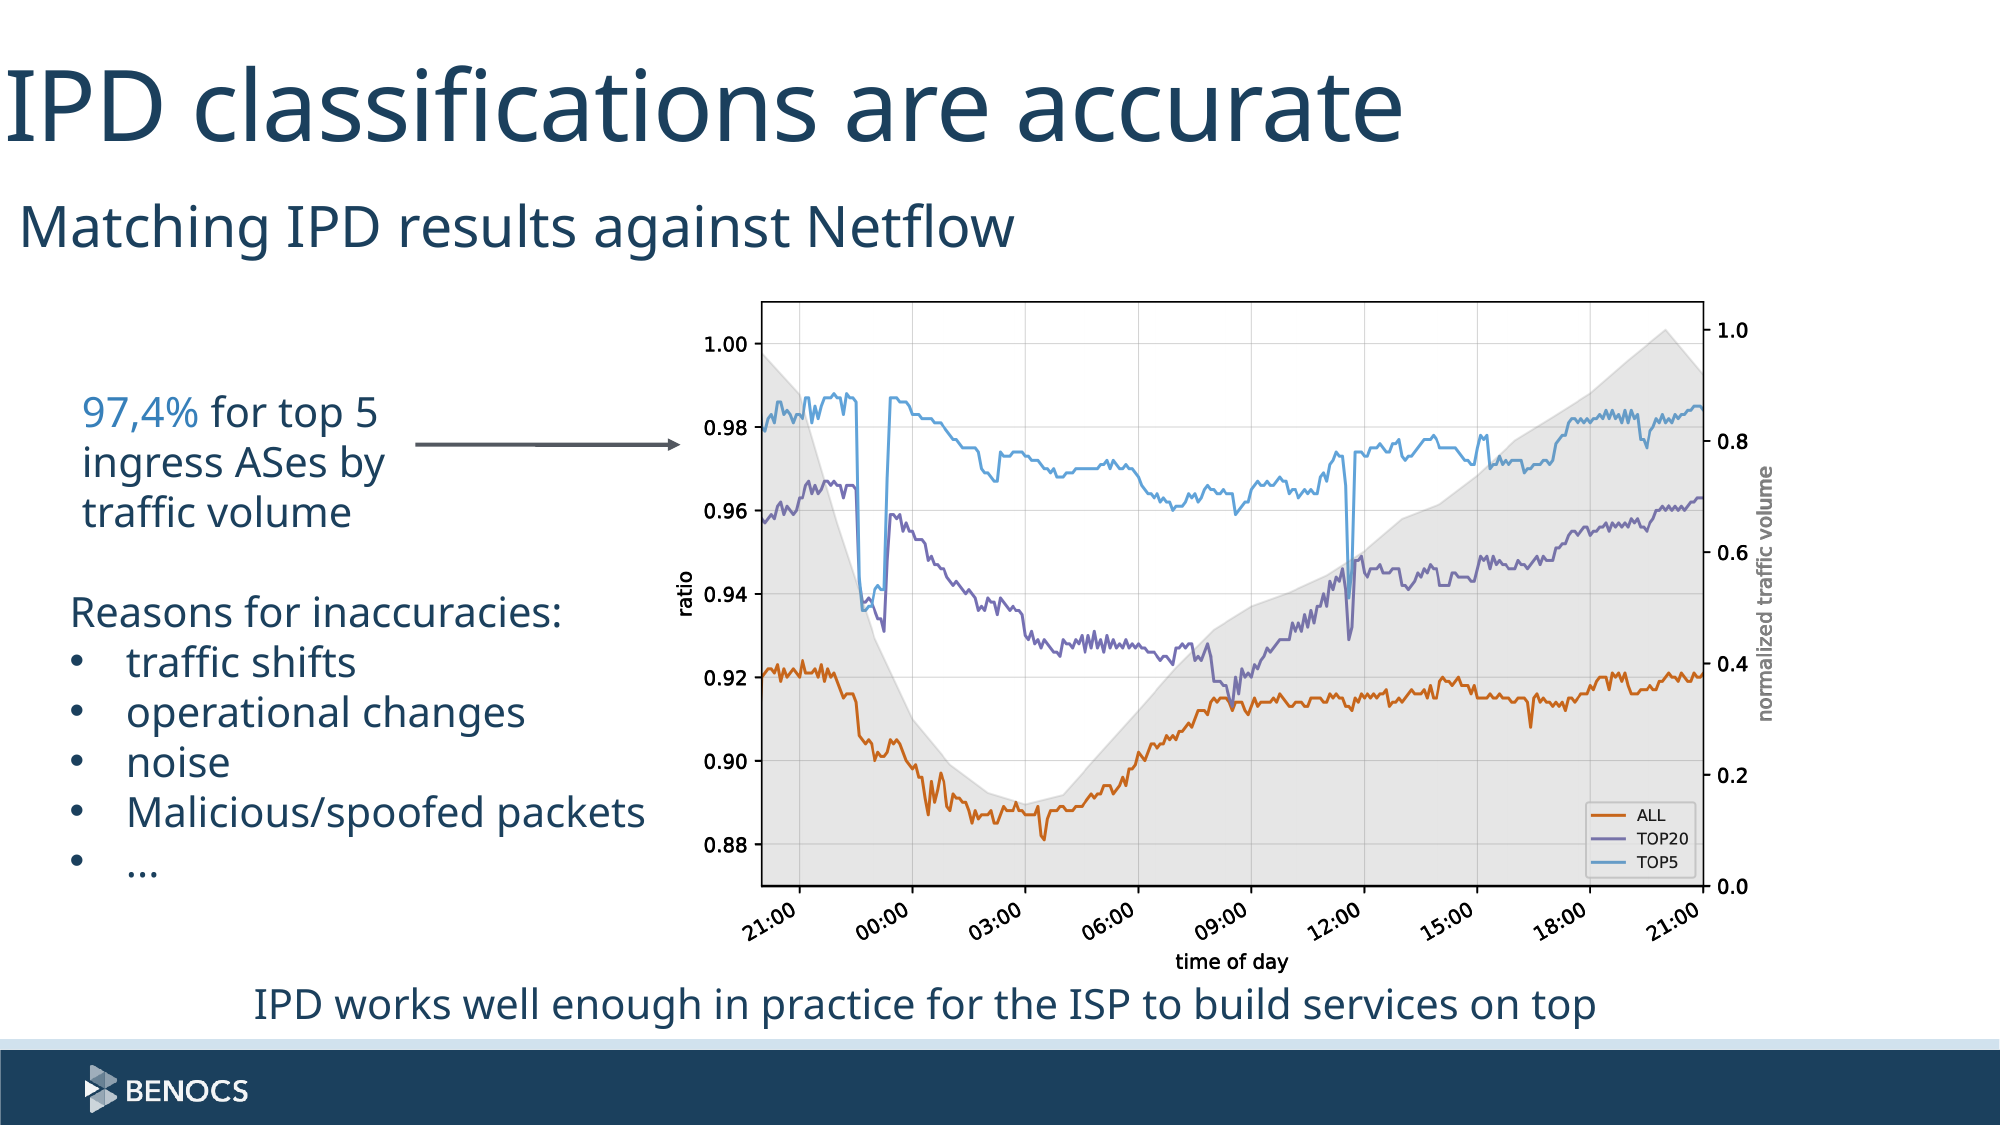

IPD classifications are accurate
# Matching IPD results against Netflow
97,4% for top 5
ingress ASes by
traffic volume
Reasons for inaccuracies:
traffic shifts
operational changes
noise
Malicious/spoofed packets
...
IPD works well enough in practice for the ISP to build services on top